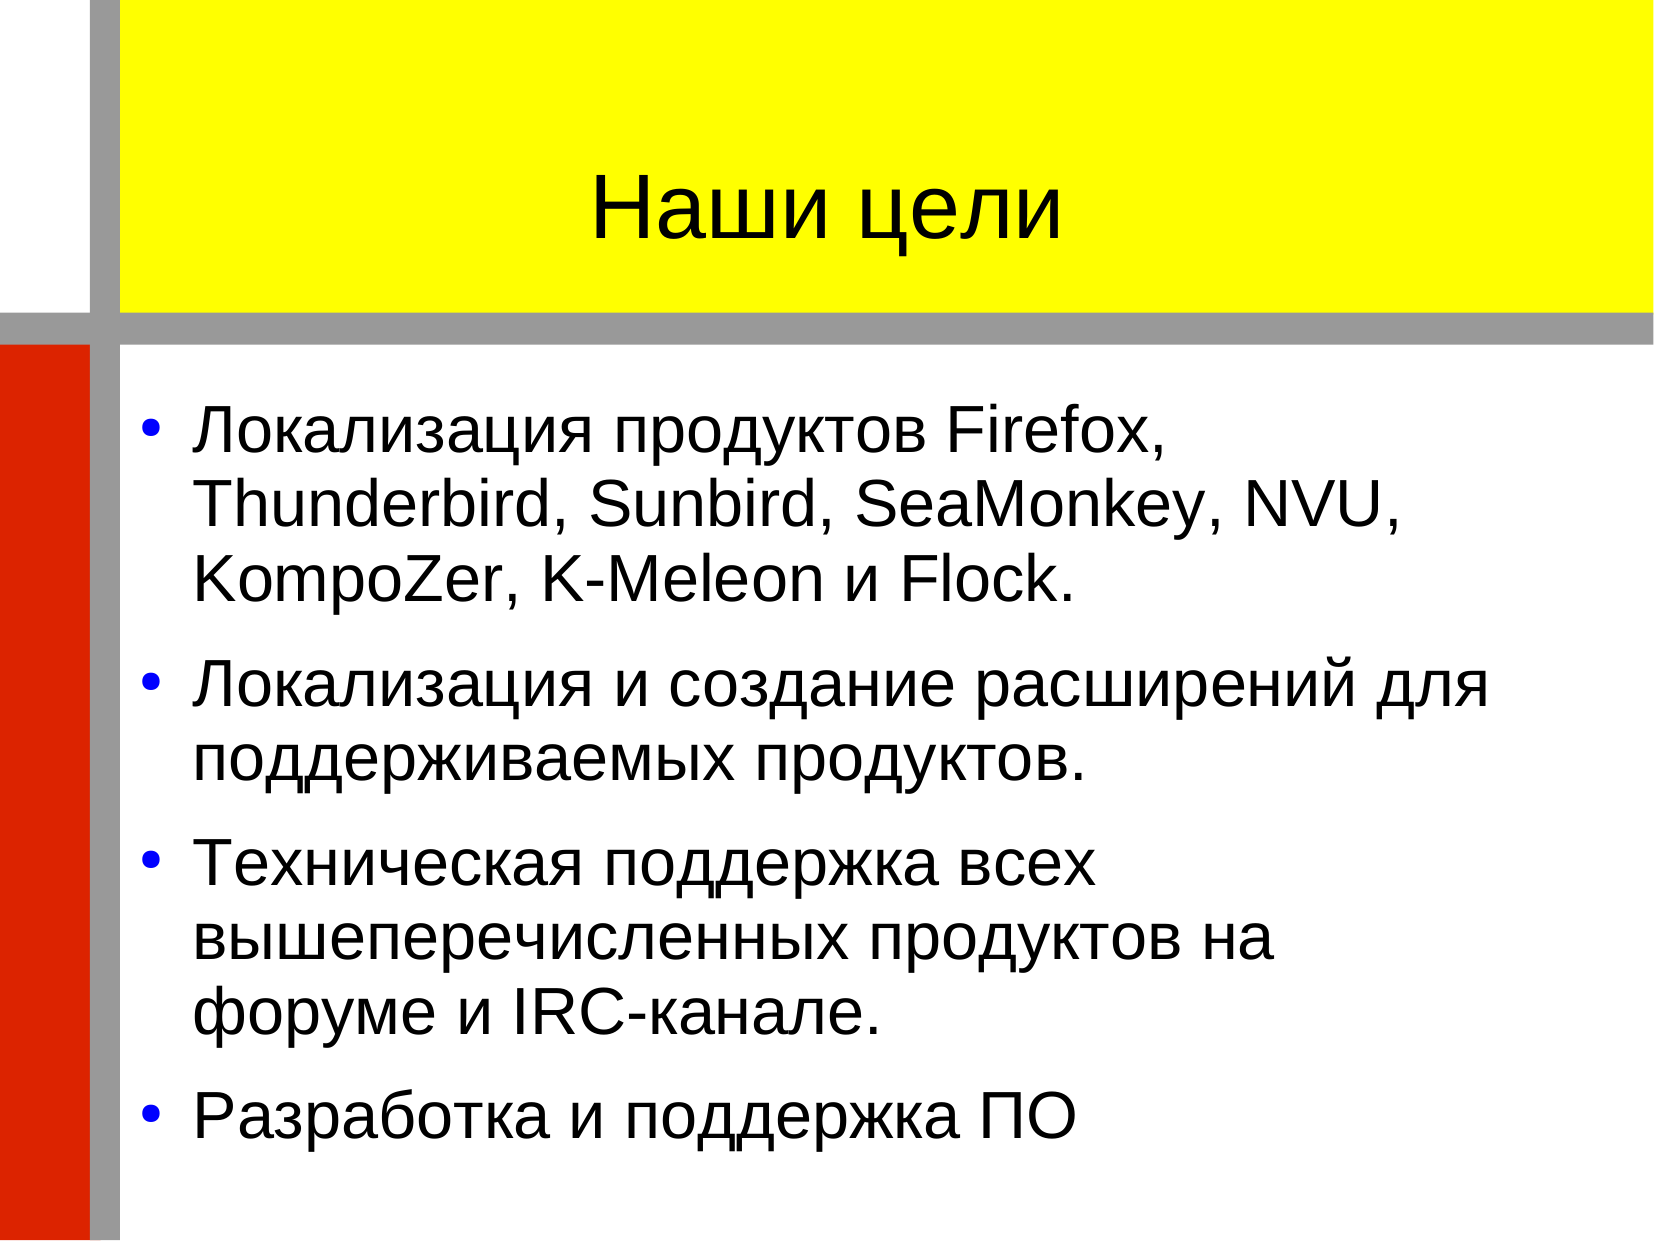

# Наши цели
Локализация продуктов Firefox, Thunderbird, Sunbird, SeaMonkey, NVU, KompoZer, K-Meleon и Flock.
Локализация и создание расширений для поддерживаемых продуктов.
Техническая поддержка всех вышеперечисленных продуктов на форуме и IRC-канале.
Разработка и поддержка ПО